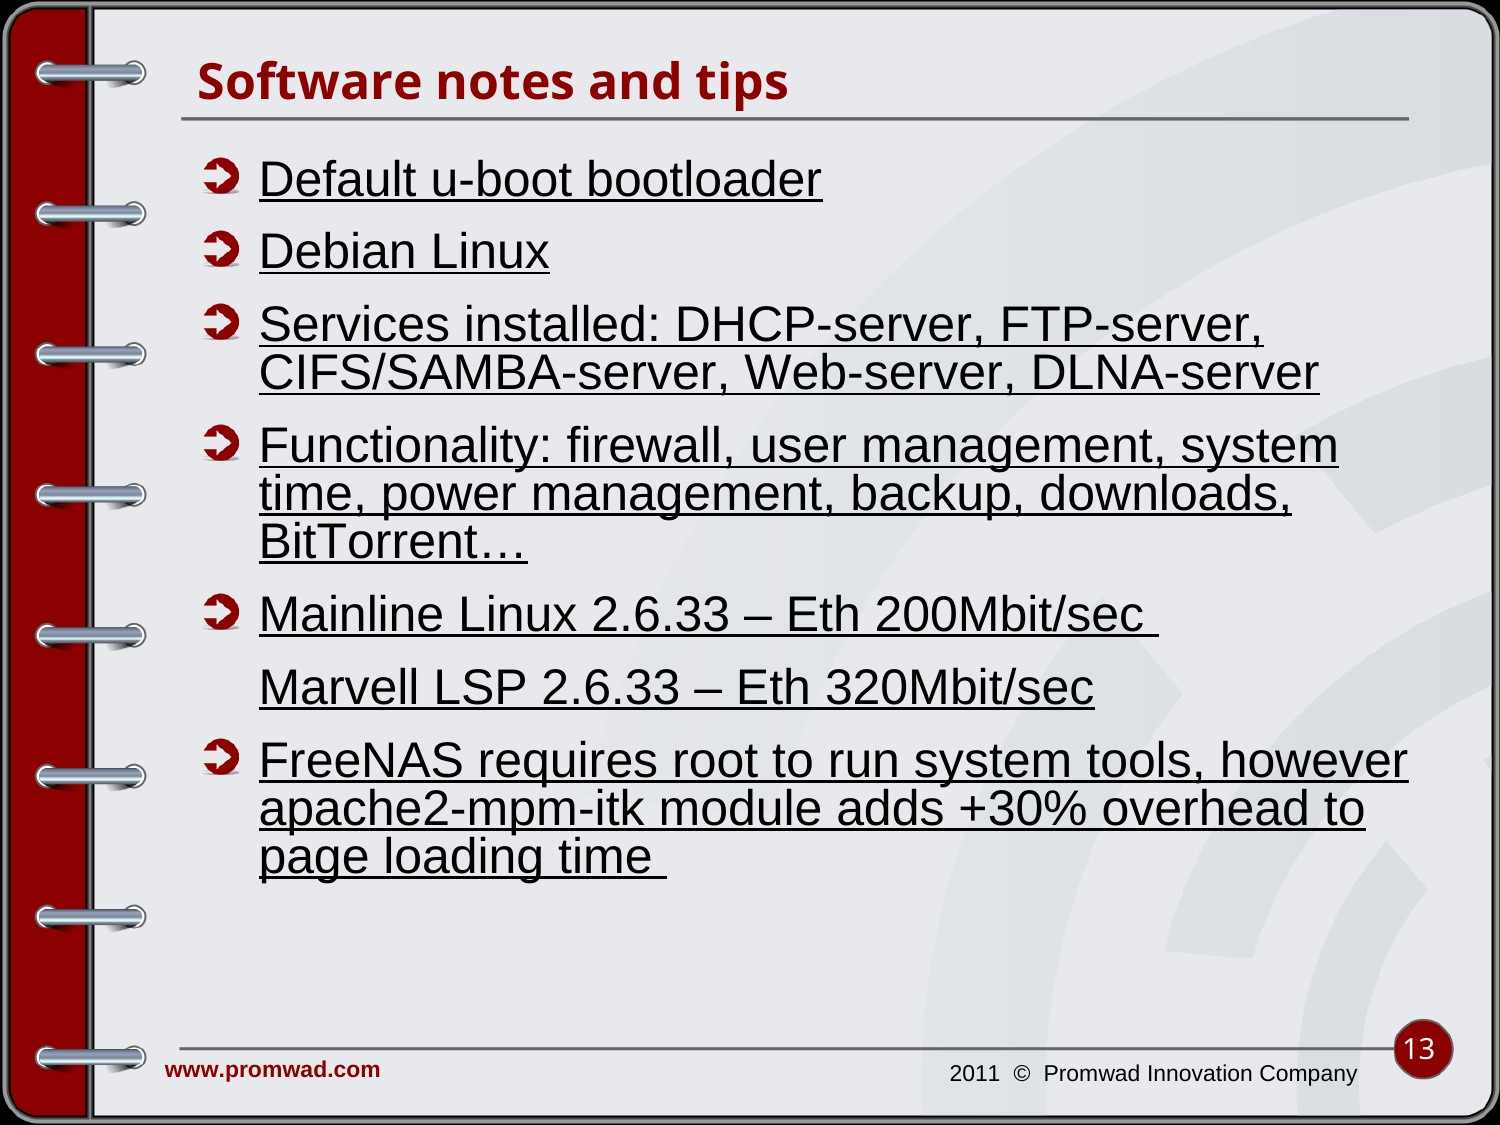

Software notes and tips
Default u-boot bootloader
Debian Linux
Services installed: DHCP-server, FTP-server, CIFS/SAMBA-server, Web-server, DLNA-server
Functionality: firewall, user management, system time, power management, backup, downloads, BitTorrent…
Mainline Linux 2.6.33 – Eth 200Mbit/sec
Marvell LSP 2.6.33 – Eth 320Mbit/sec
FreeNAS requires root to run system tools, however apache2-mpm-itk module adds +30% overhead to page loading time
www.promwad.com
2011 © Promwad Innovation Company